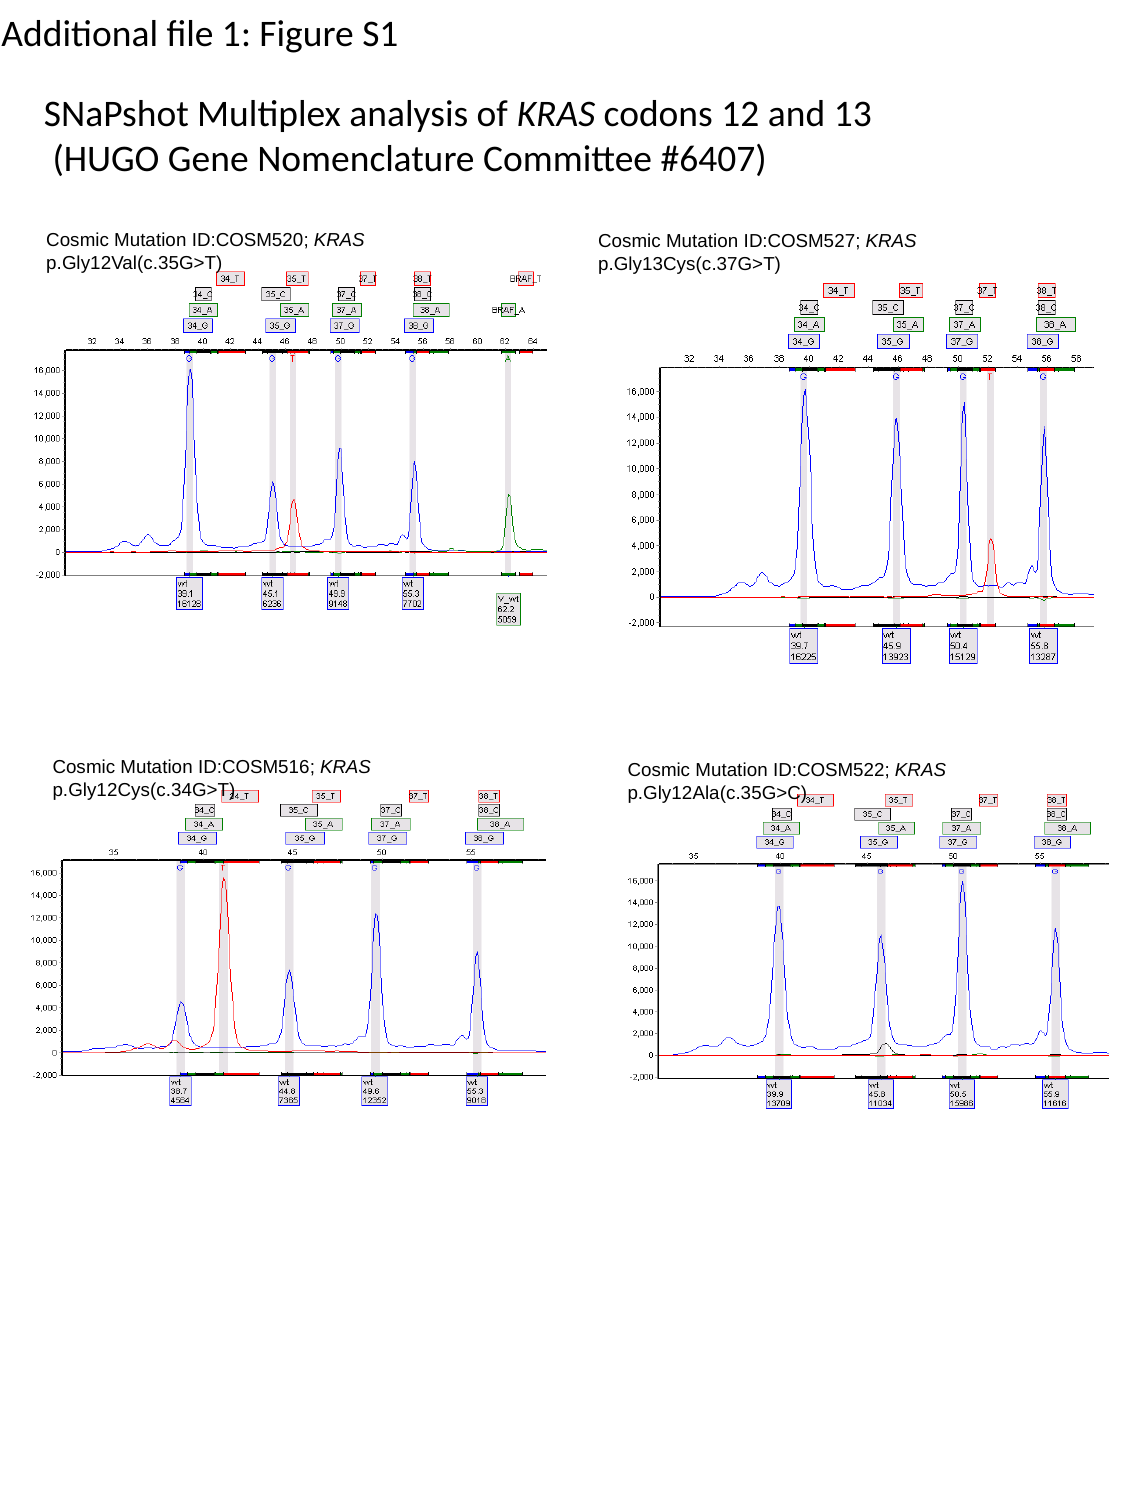

Additional file 1: Figure S1
SNaPshot Multiplex analysis of KRAS codons 12 and 13
 (HUGO Gene Nomenclature Committee #6407)
Cosmic Mutation ID:COSM520; KRAS p.Gly12Val(c.35G>T)
Cosmic Mutation ID:COSM527; KRAS p.Gly13Cys(c.37G>T)
Cosmic Mutation ID:COSM516; KRAS p.Gly12Cys(c.34G>T)
Cosmic Mutation ID:COSM522; KRAS p.Gly12Ala(c.35G>C)